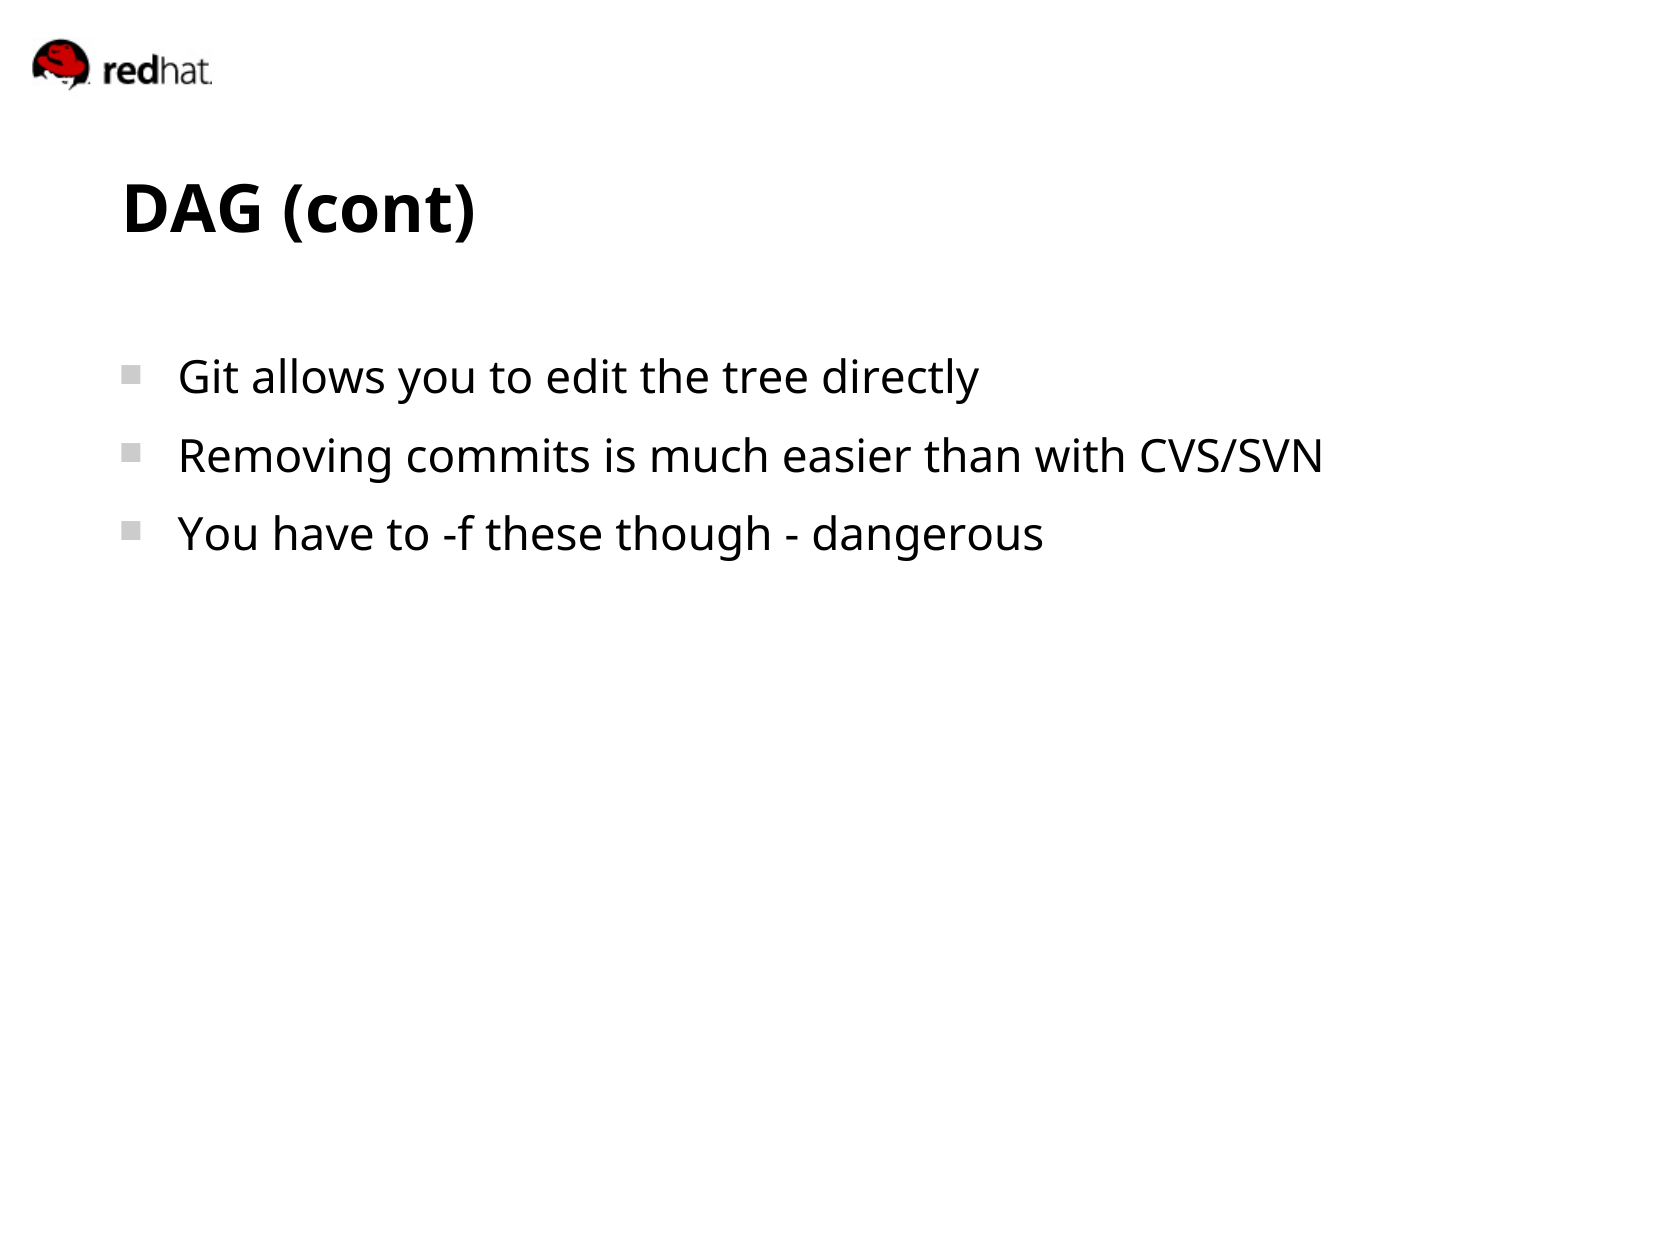

# DAG (cont)
Git allows you to edit the tree directly
Removing commits is much easier than with CVS/SVN
You have to -f these though - dangerous